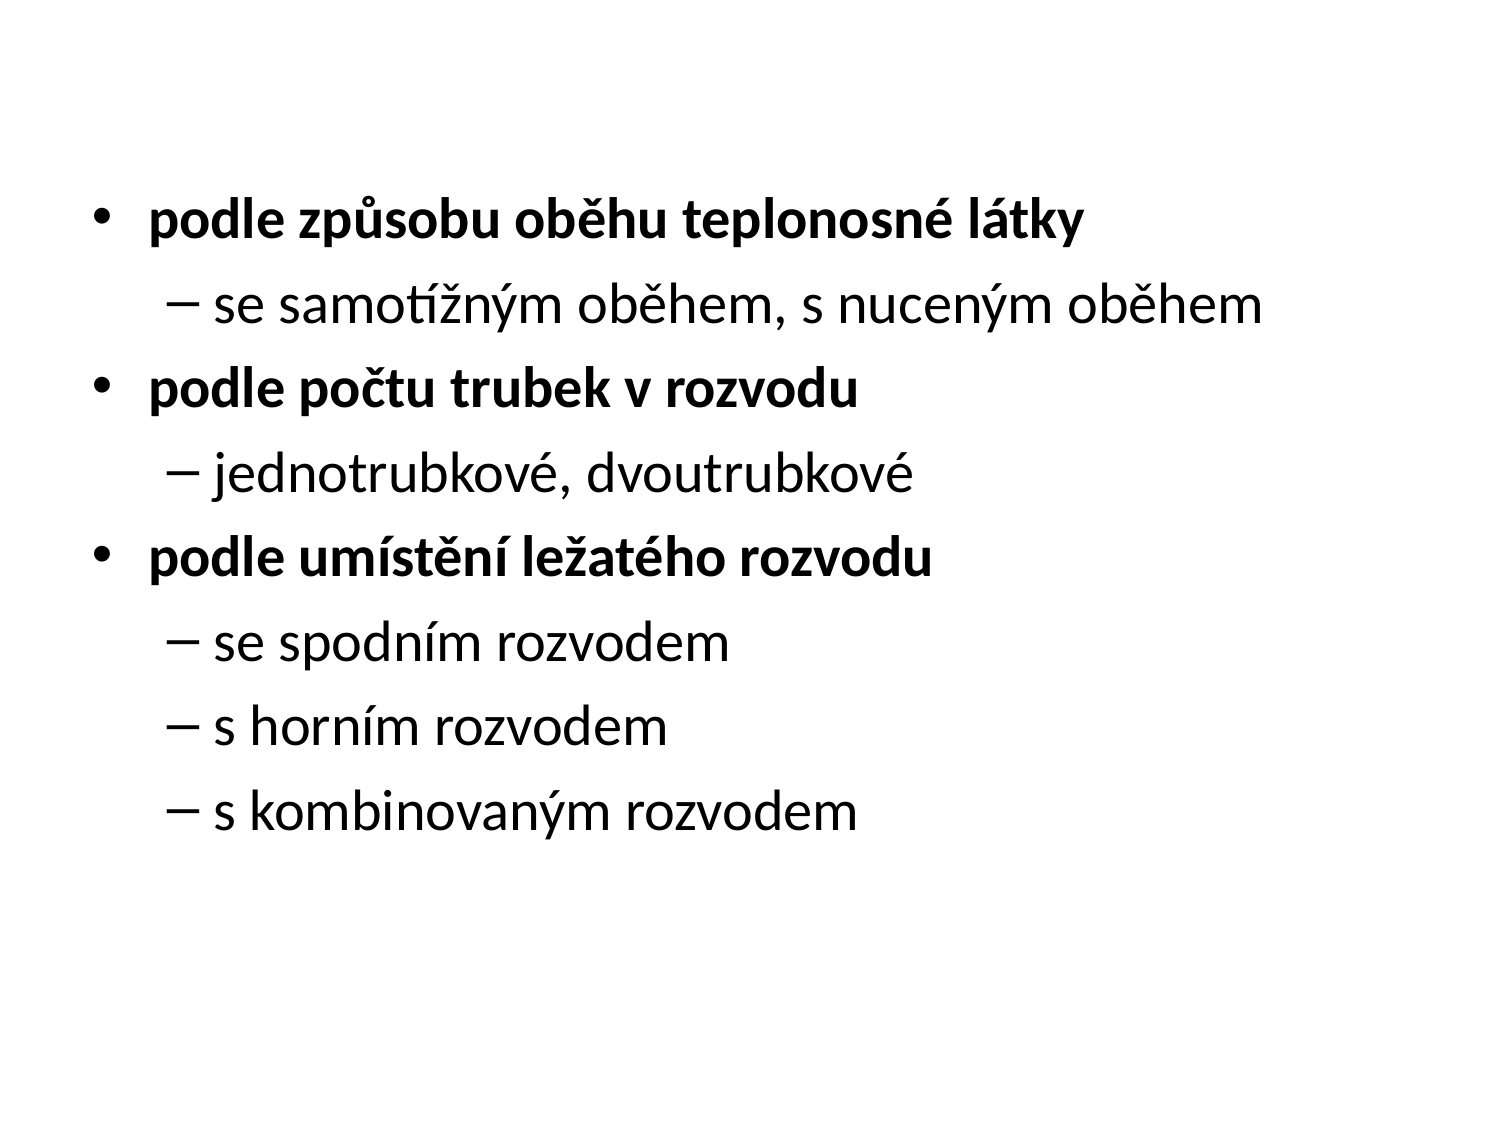

#
podle způsobu oběhu teplonosné látky
se samotížným oběhem, s nuceným oběhem
podle počtu trubek v rozvodu
jednotrubkové, dvoutrubkové
podle umístění ležatého rozvodu
se spodním rozvodem
s horním rozvodem
s kombinovaným rozvodem